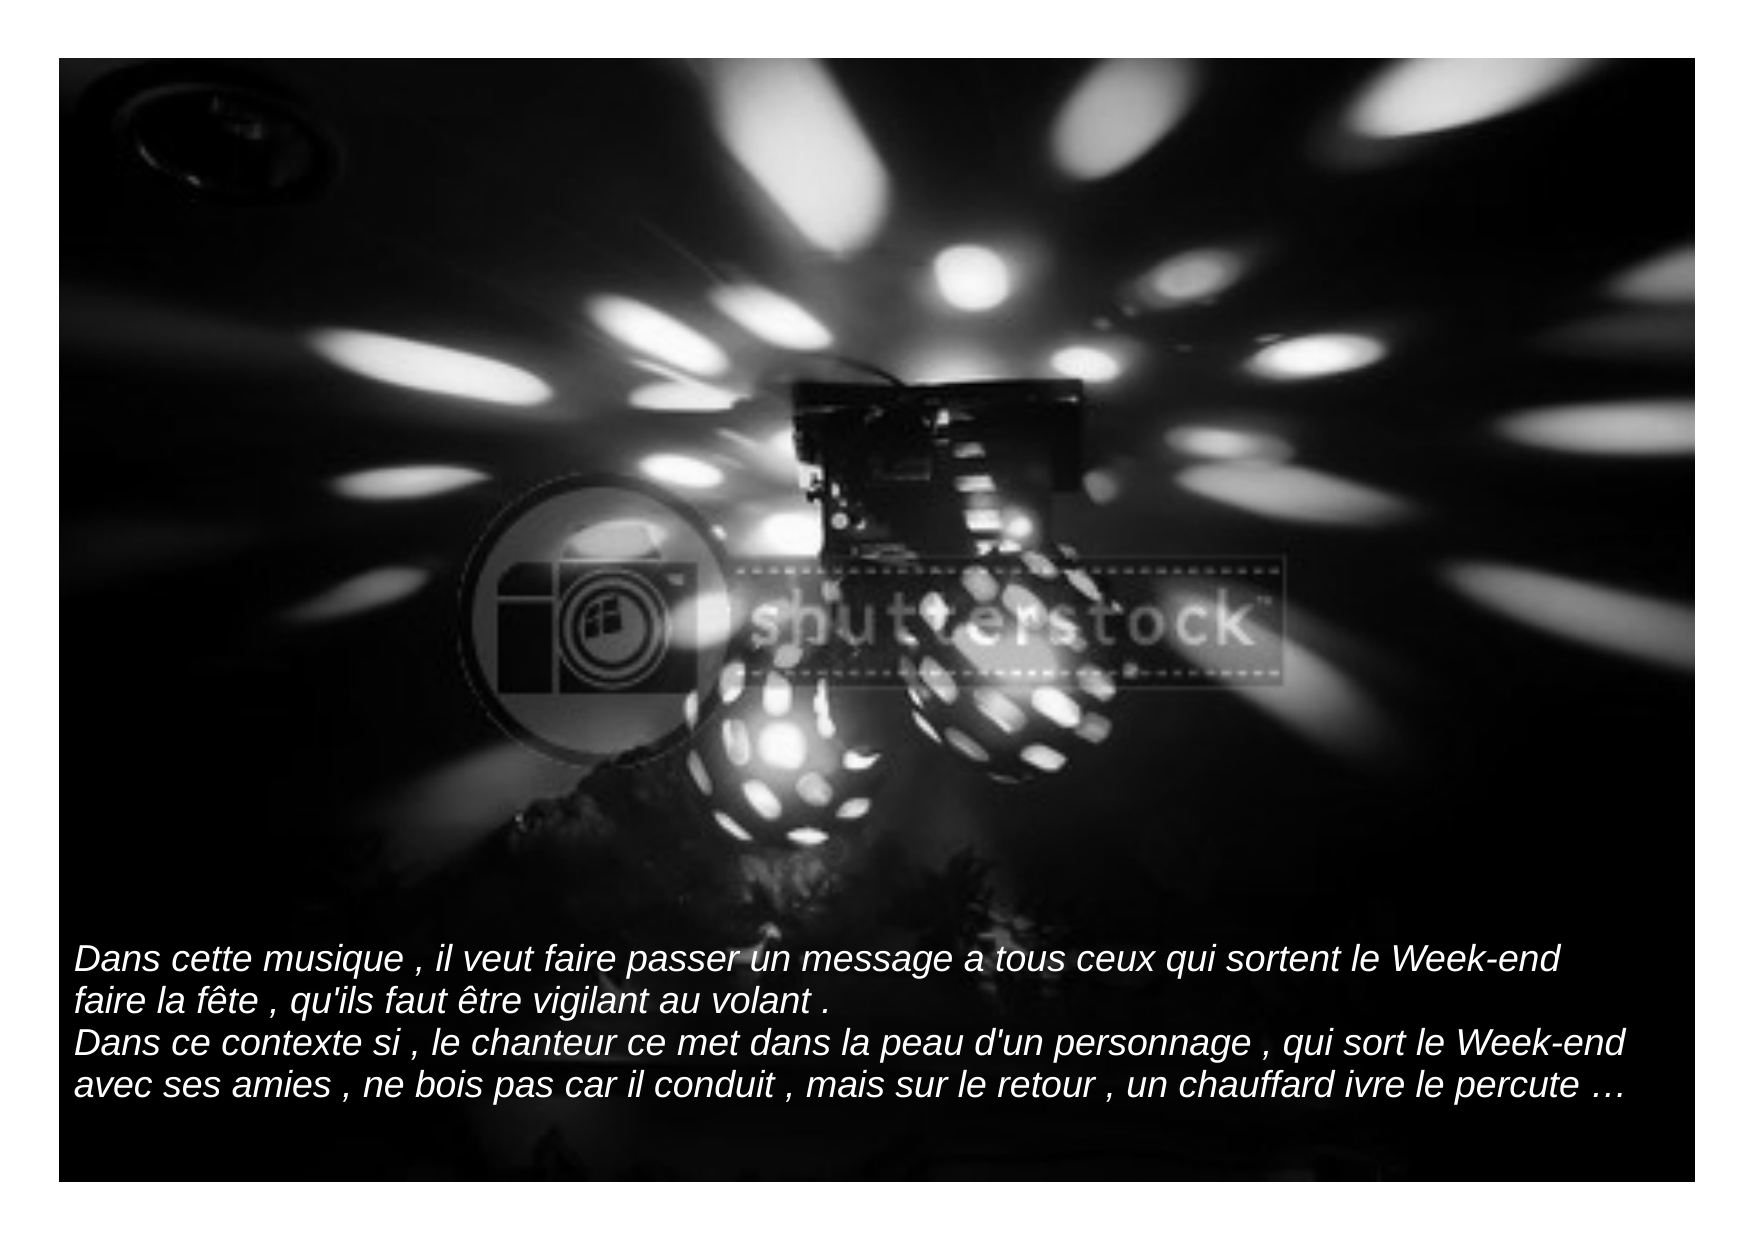

Dans cette musique , il veut faire passer un message a tous ceux qui sortent le Week-end faire la fête , qu'ils faut être vigilant au volant .
Dans ce contexte si , le chanteur ce met dans la peau d'un personnage , qui sort le Week-end avec ses amies , ne bois pas car il conduit , mais sur le retour , un chauffard ivre le percute …